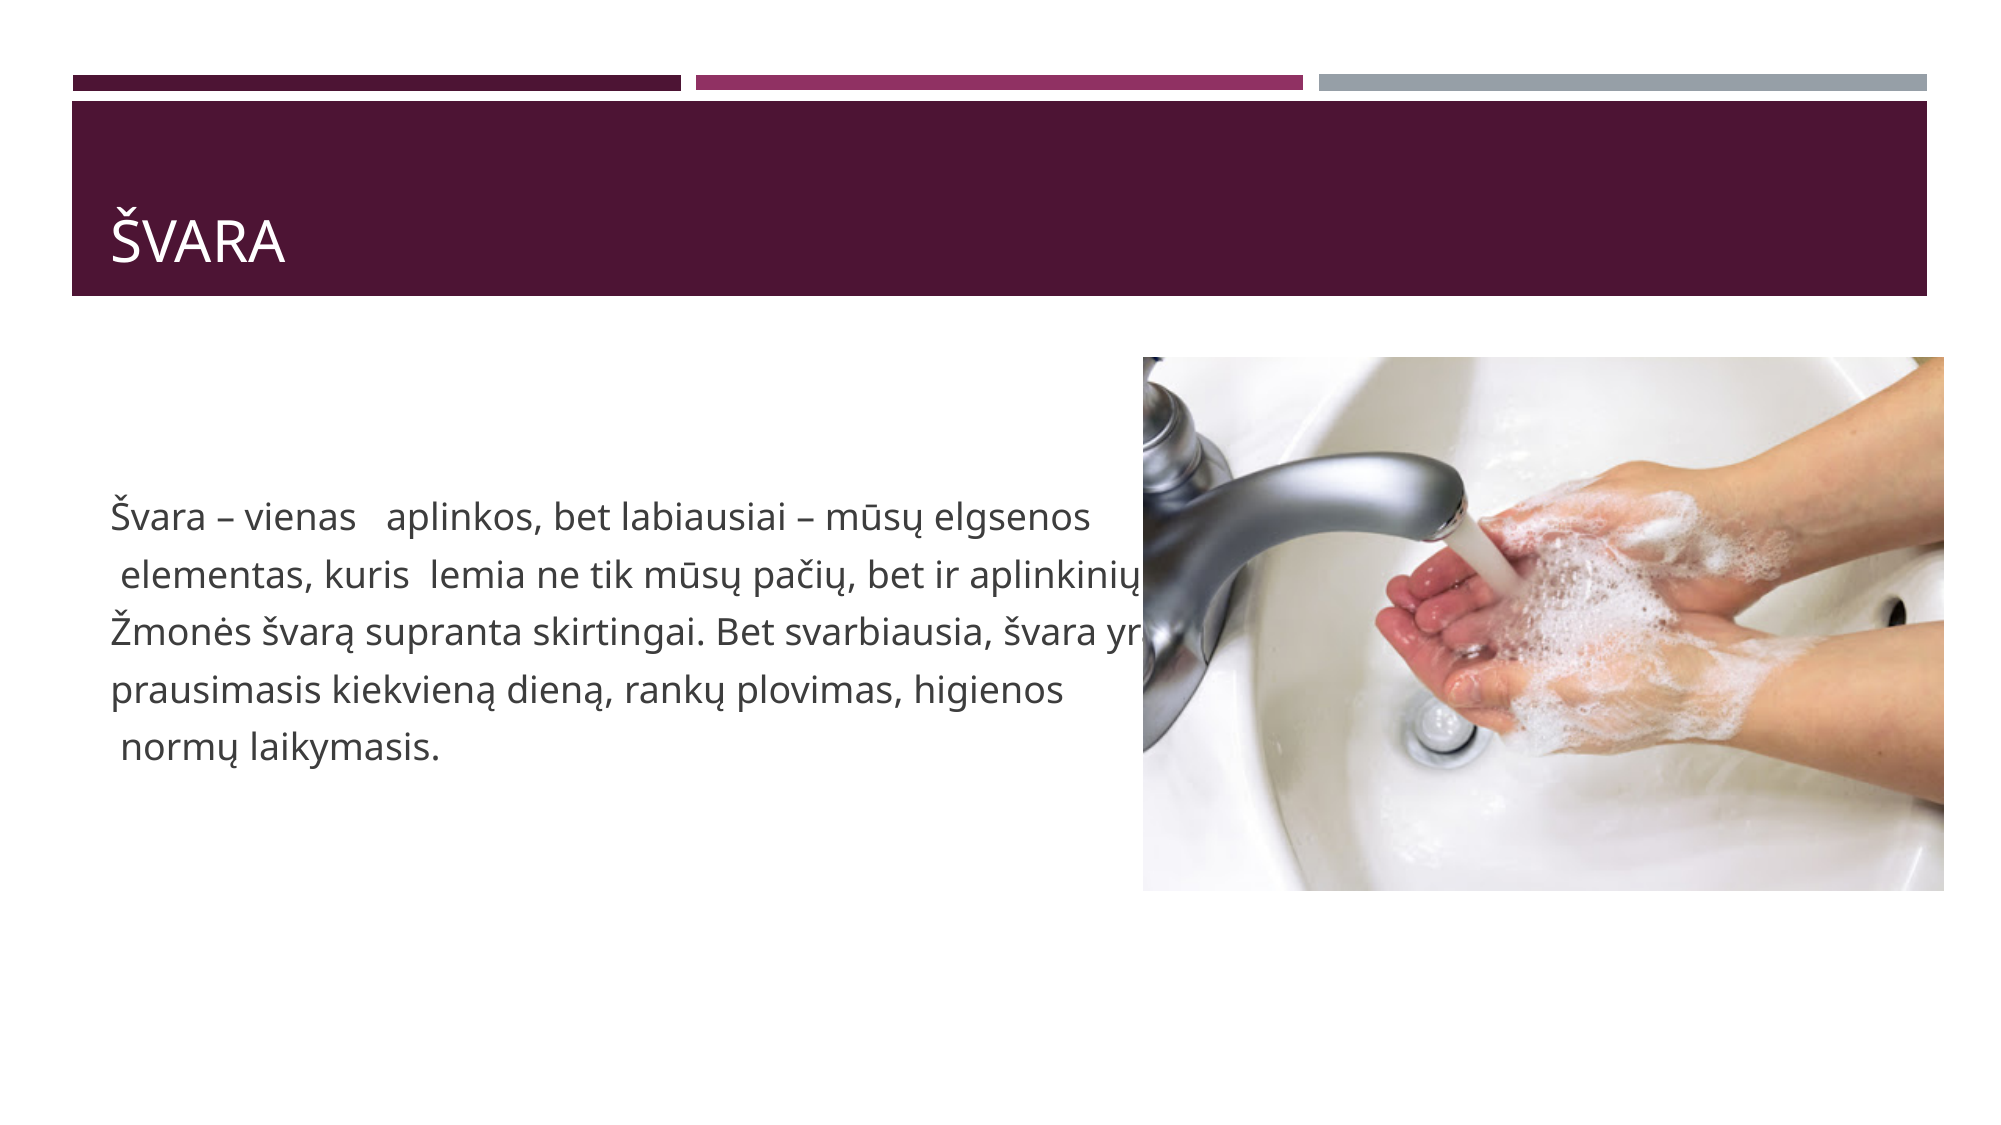

# Švara
Švara – vienas aplinkos, bet labiausiai – mūsų elgsenos
 elementas, kuris lemia ne tik mūsų pačių, bet ir aplinkinių sveikatą.
Žmonės švarą supranta skirtingai. Bet svarbiausia, švara yra
prausimasis kiekvieną dieną, rankų plovimas, higienos
 normų laikymasis.